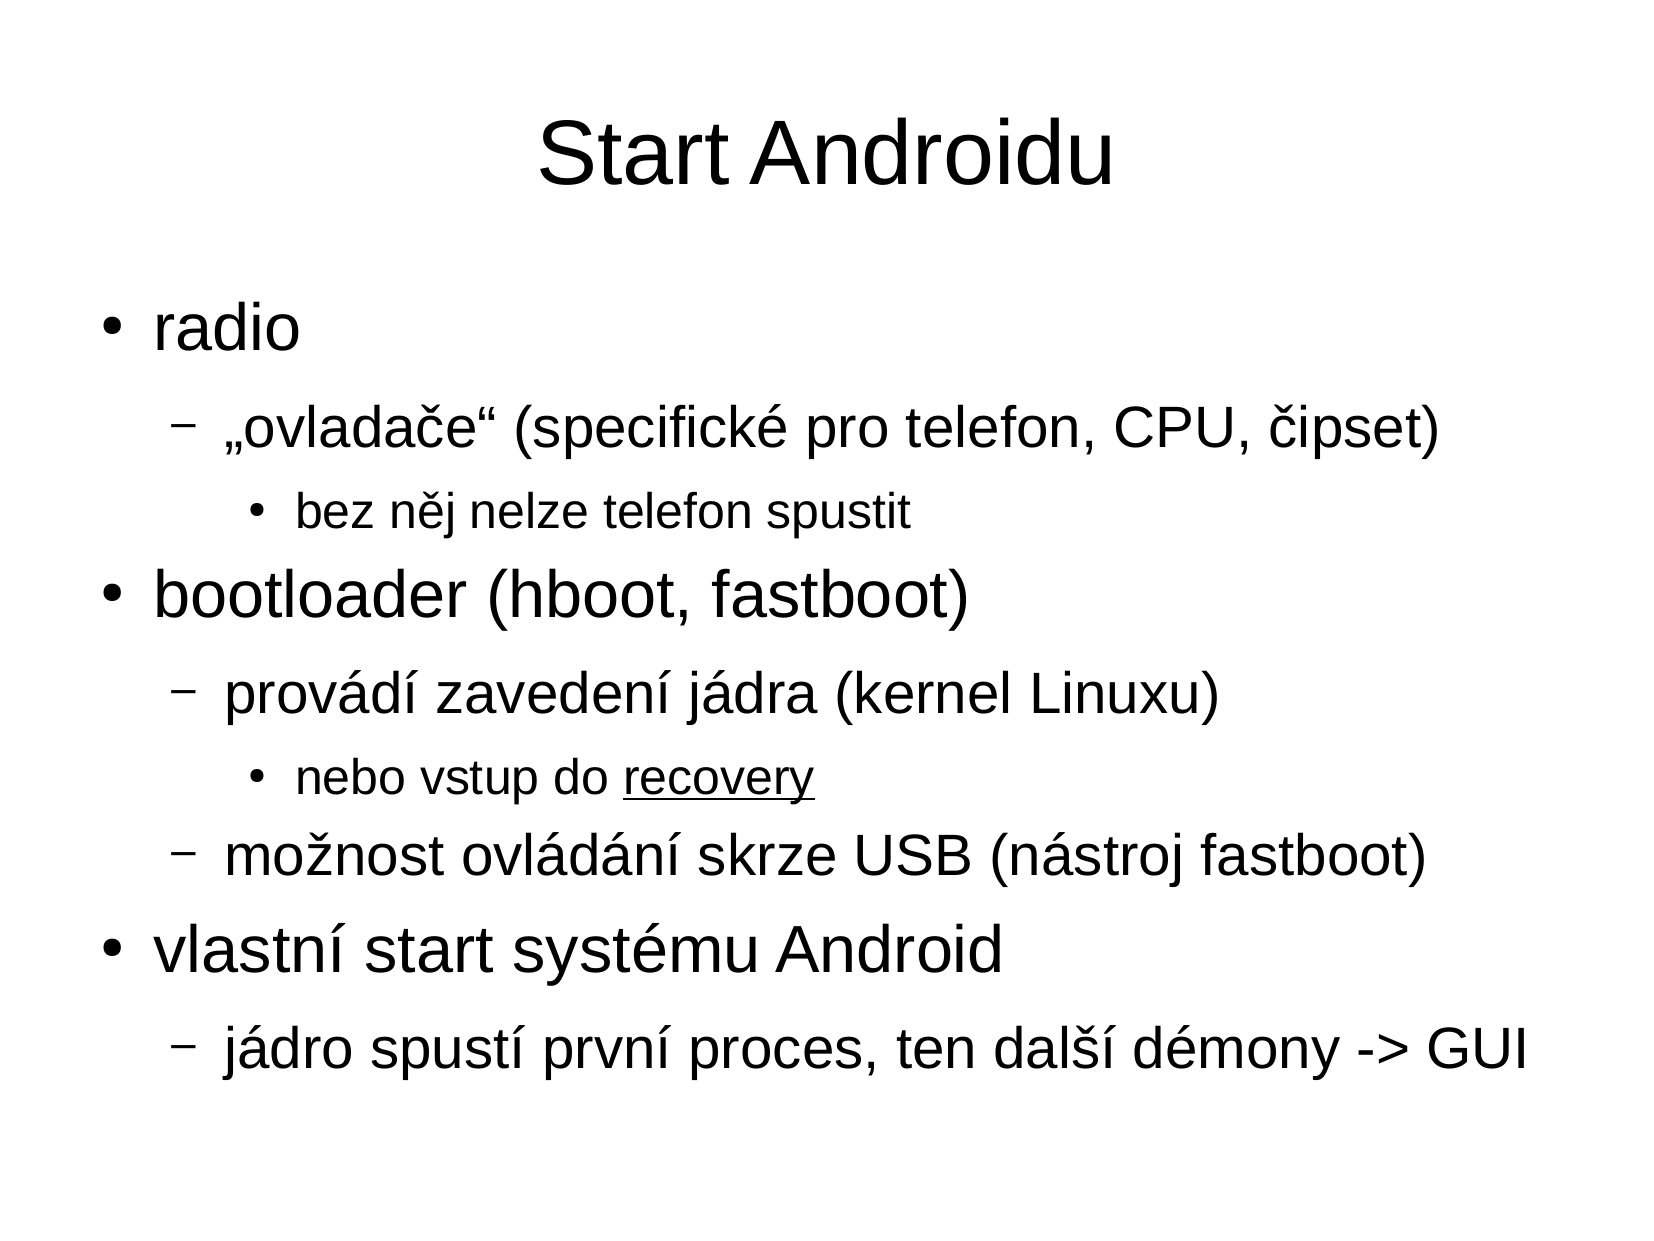

# Start Androidu
radio
„ovladače“ (specifické pro telefon, CPU, čipset)
bez něj nelze telefon spustit
bootloader (hboot, fastboot)
provádí zavedení jádra (kernel Linuxu)
nebo vstup do recovery
možnost ovládání skrze USB (nástroj fastboot)
vlastní start systému Android
jádro spustí první proces, ten další démony -> GUI